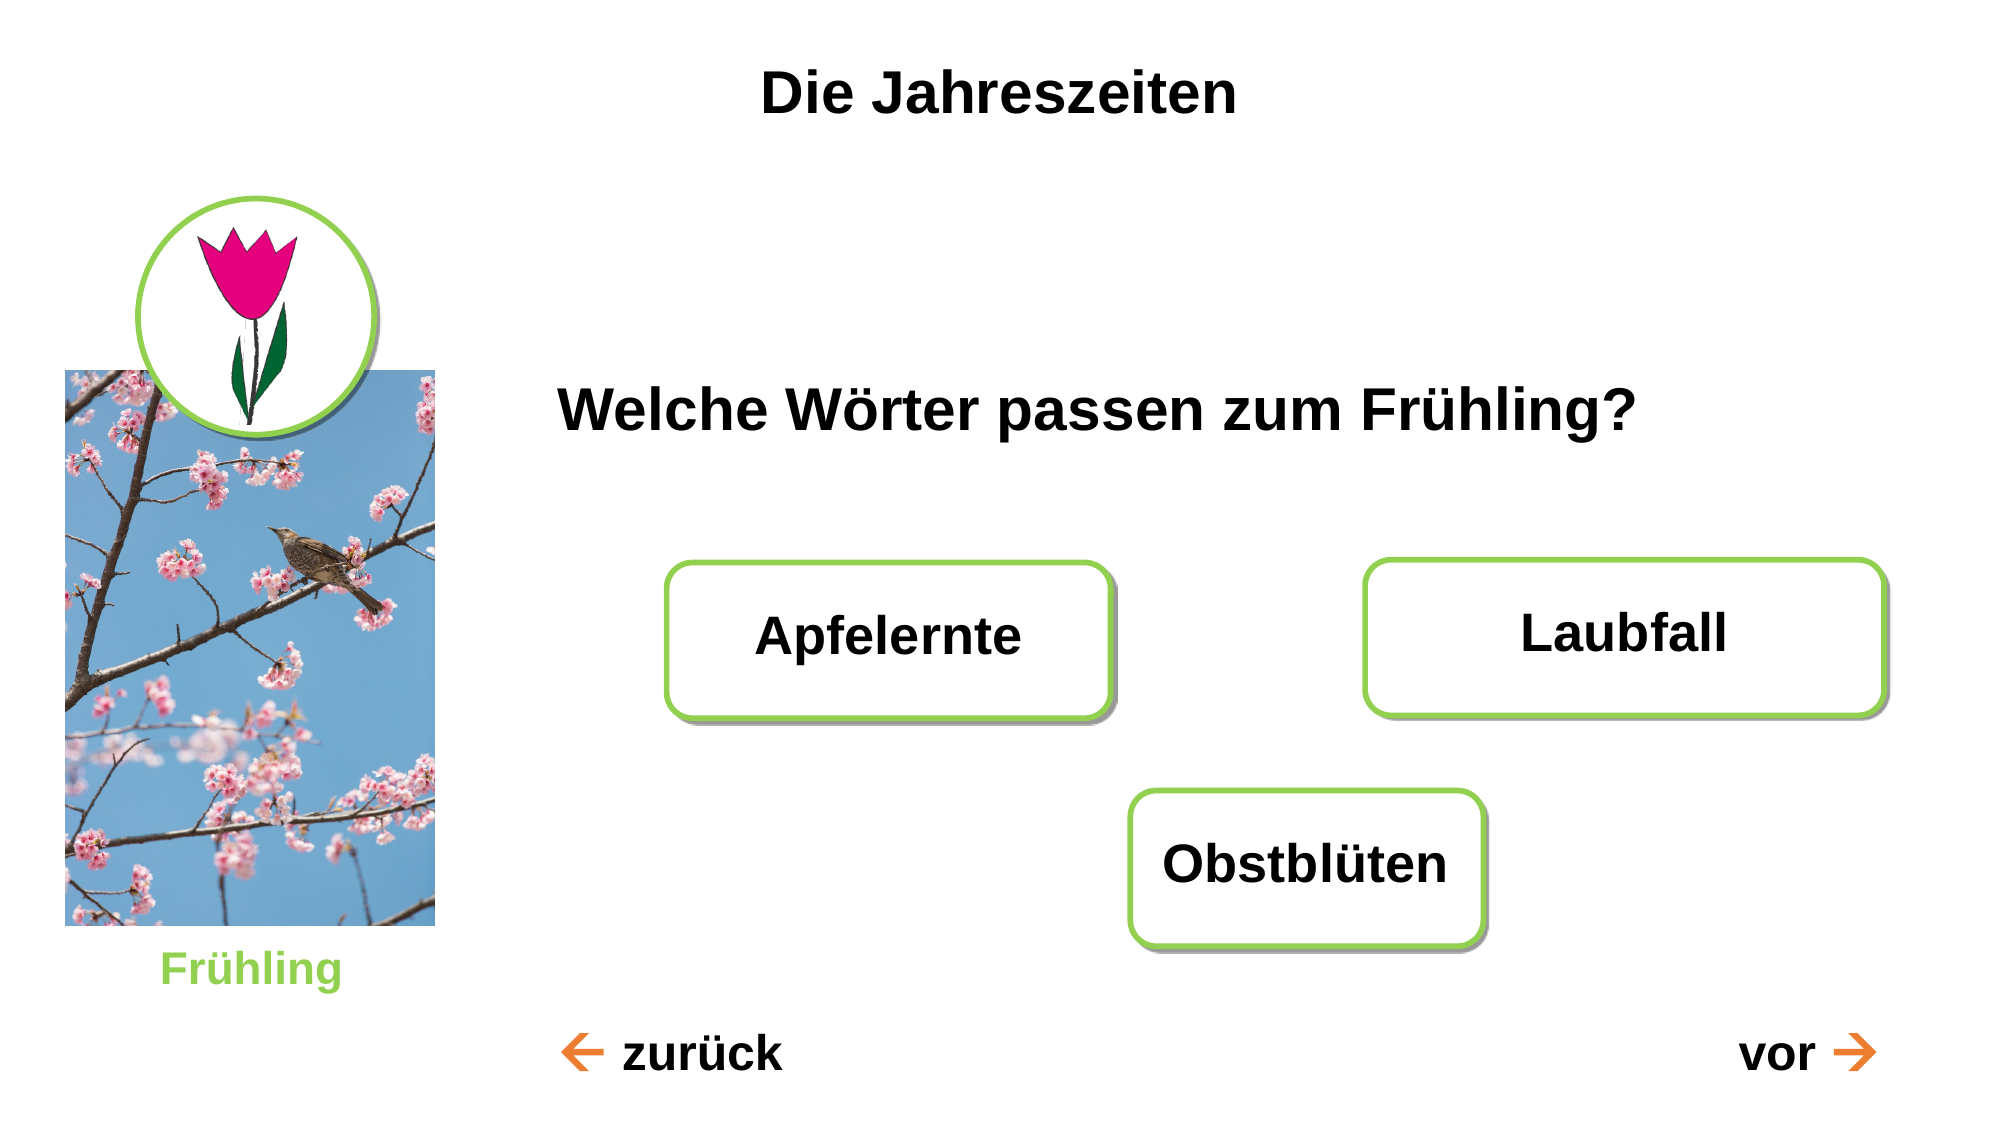

Die Jahreszeiten
Welche Wörter passen zum Frühling?
Apfelernte
Laubfall
Apfelernte
Obstblüten
# Frühling
 zurück
vor 